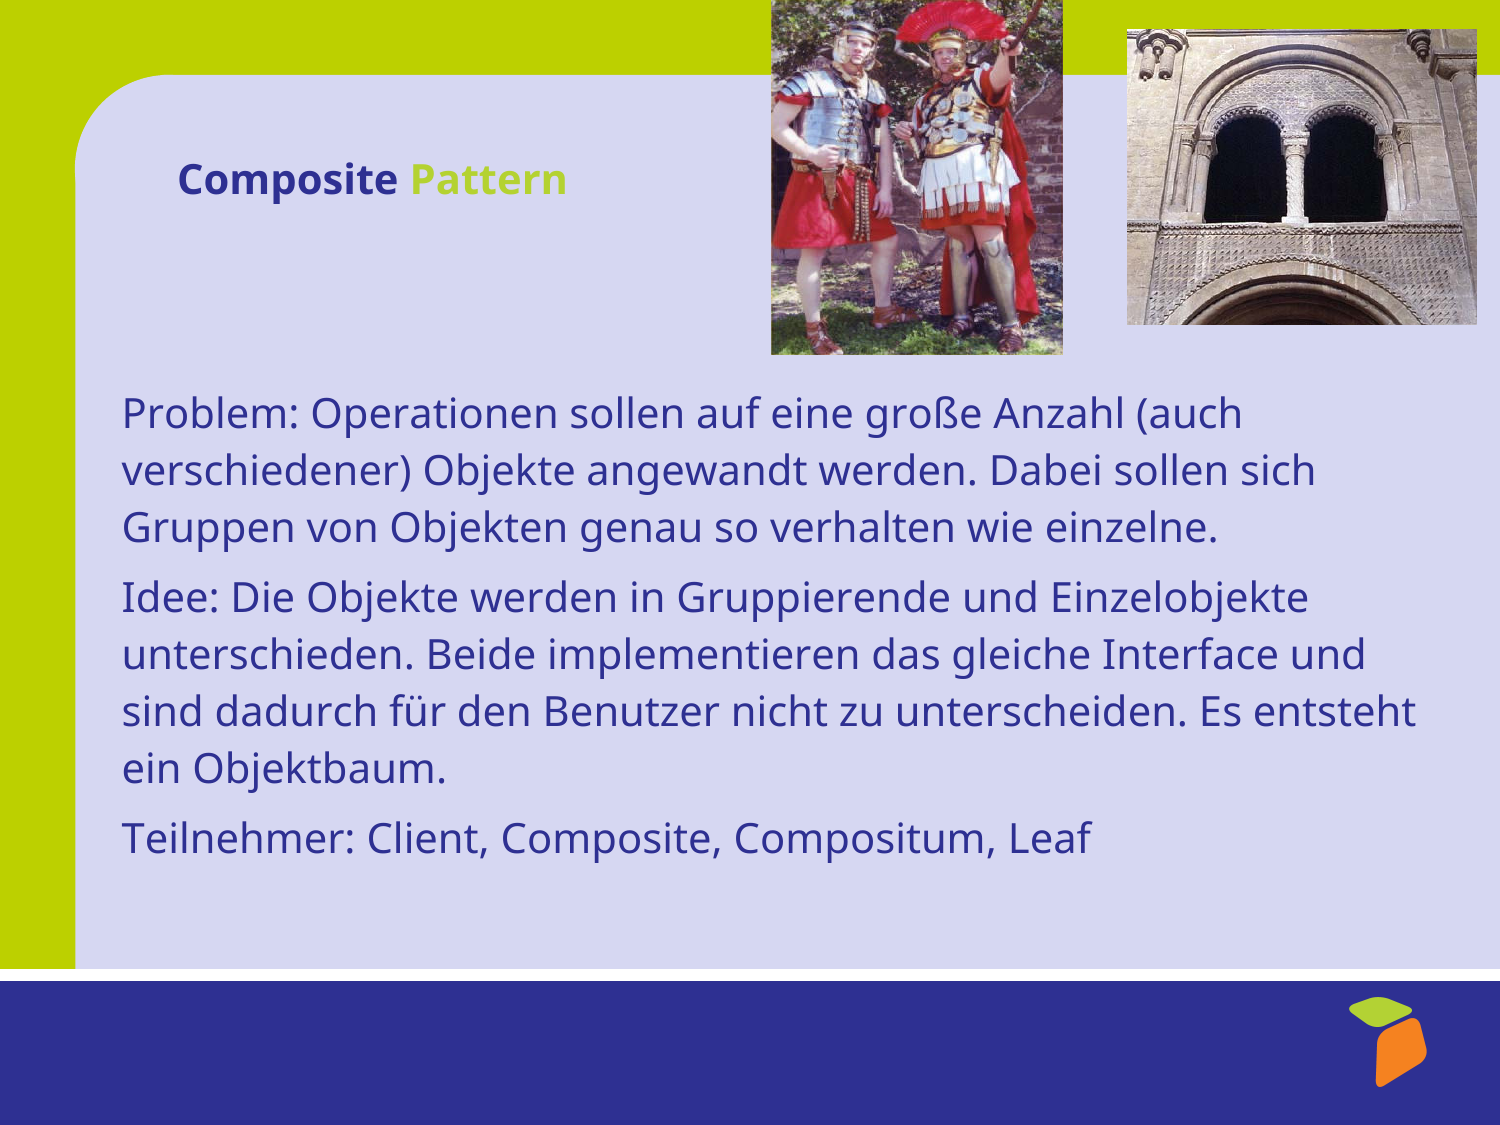

# Composite Pattern
Problem: Operationen sollen auf eine große Anzahl (auch verschiedener) Objekte angewandt werden. Dabei sollen sich Gruppen von Objekten genau so verhalten wie einzelne.
Idee: Die Objekte werden in Gruppierende und Einzelobjekte unterschieden. Beide implementieren das gleiche Interface und sind dadurch für den Benutzer nicht zu unterscheiden. Es entsteht ein Objektbaum.
Teilnehmer: Client, Composite, Compositum, Leaf